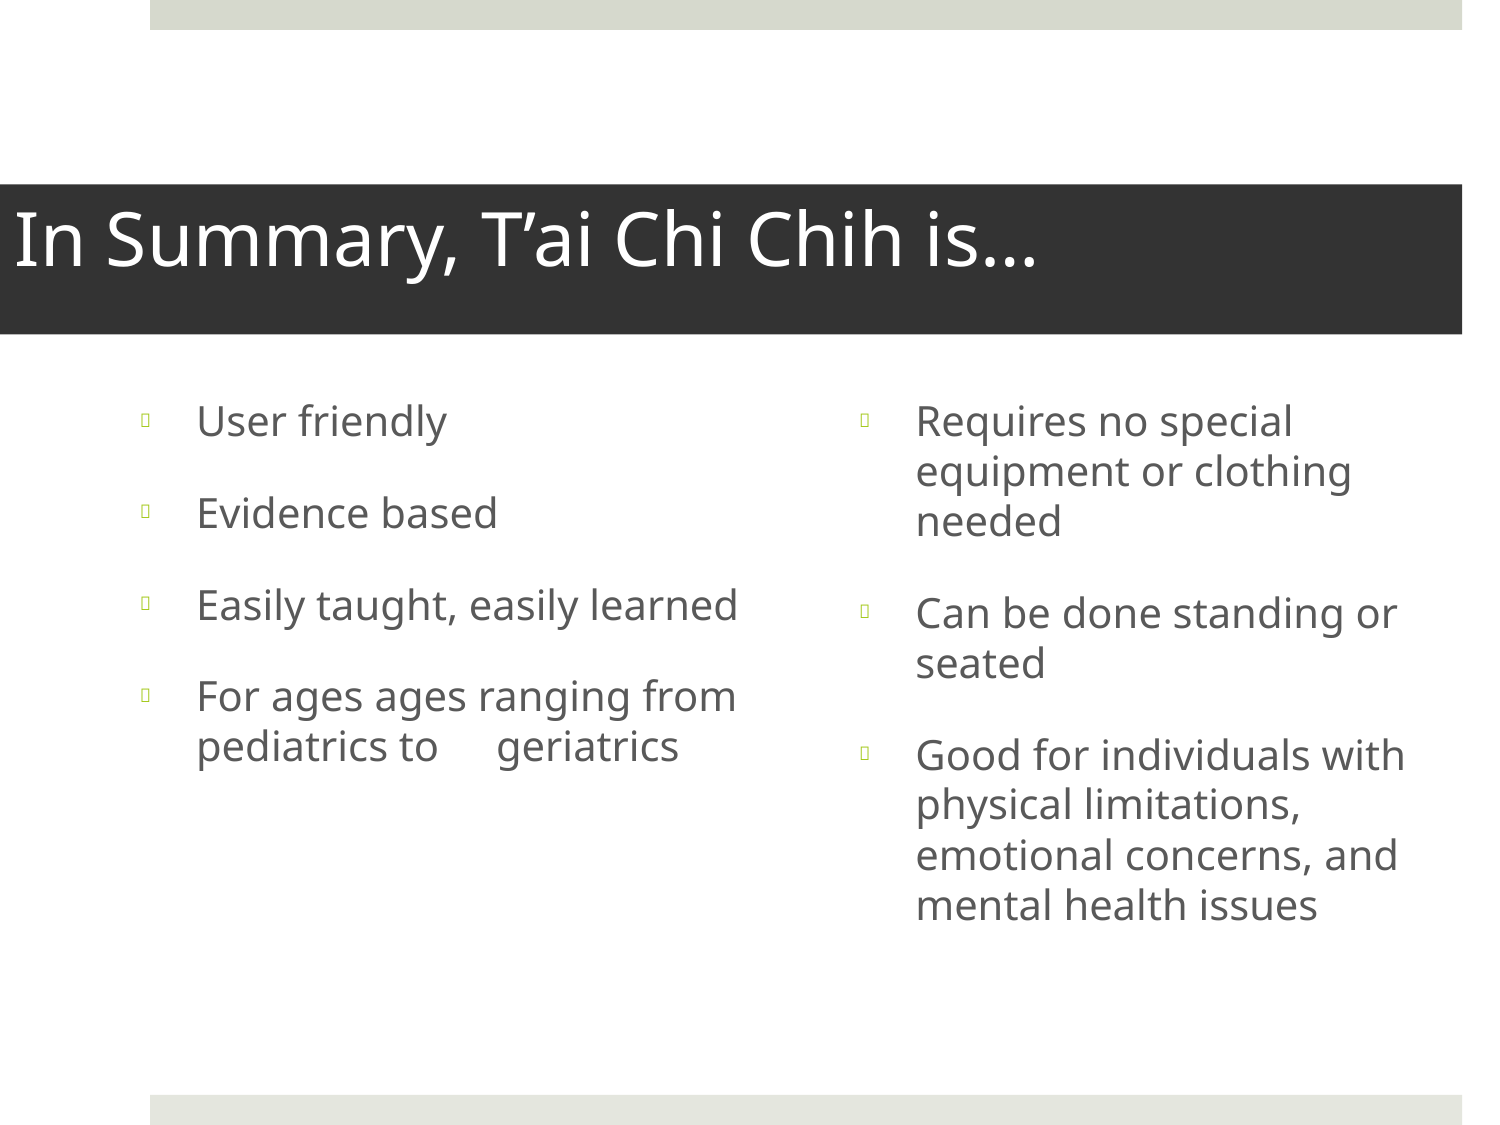

# In Summary, T’ai Chi Chih is…
User friendly
Evidence based
Easily taught, easily learned
For ages ages ranging from pediatrics to 	geriatrics
Requires no special equipment or clothing needed
Can be done standing or seated
Good for individuals with physical limitations, emotional concerns, and mental health issues